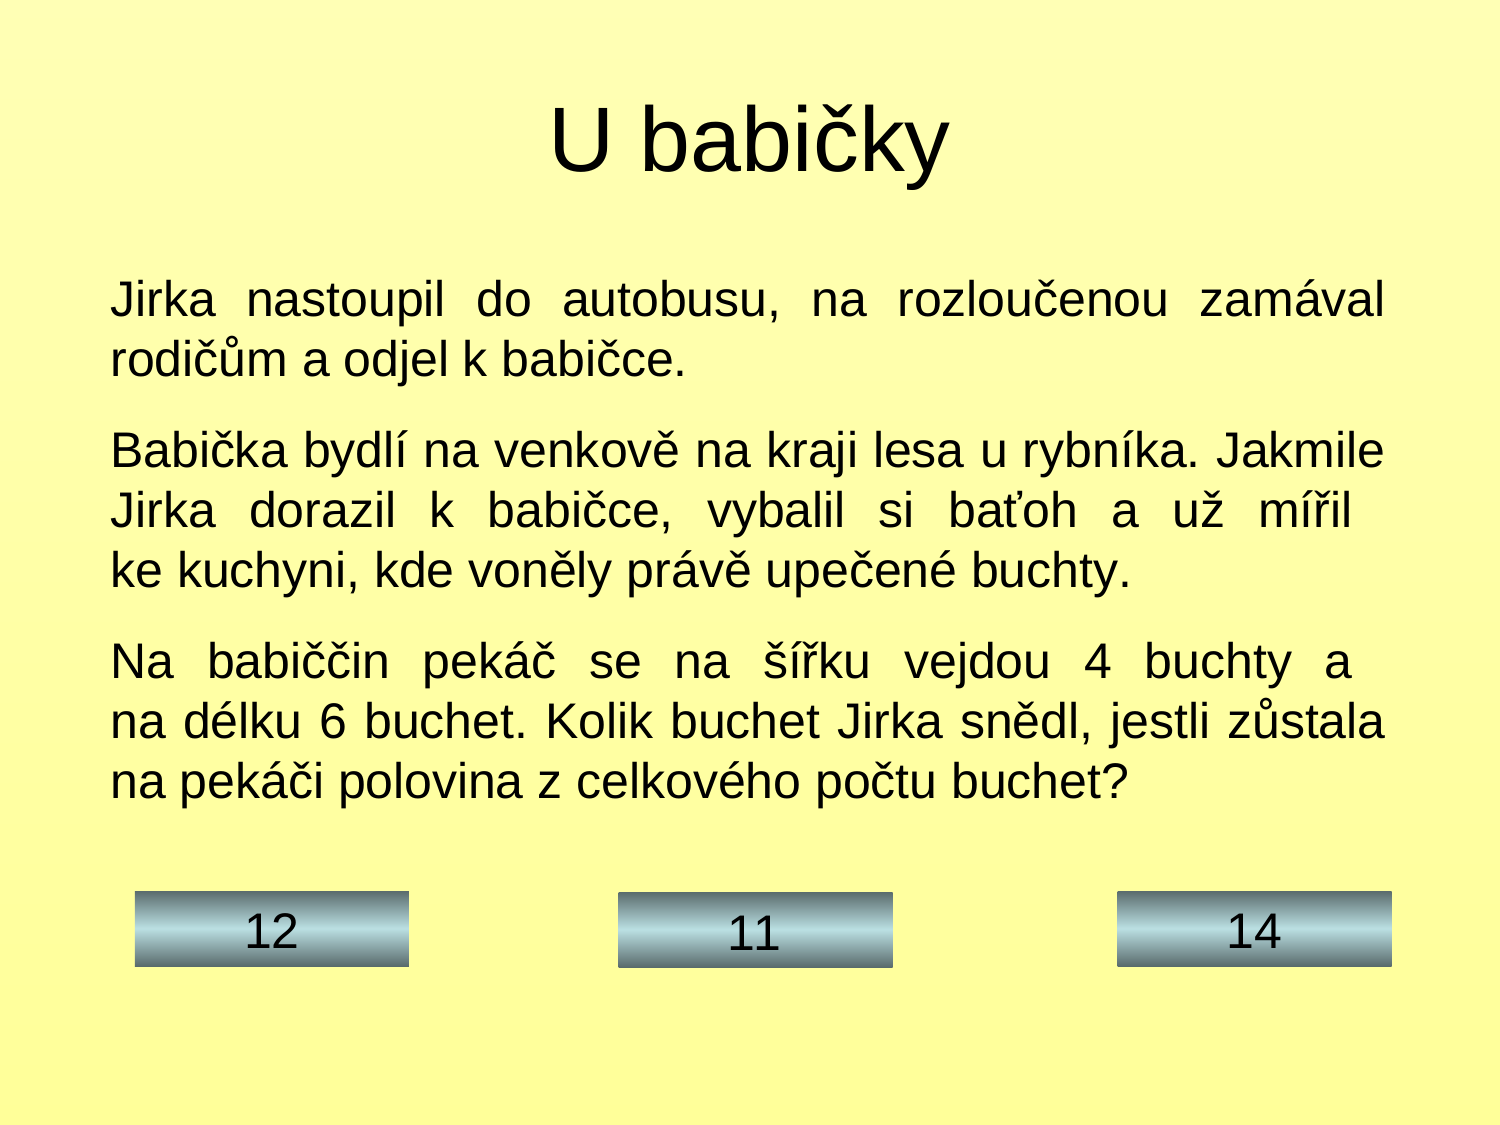

# U babičky
Jirka nastoupil do autobusu, na rozloučenou zamával rodičům a odjel k babičce.
Babička bydlí na venkově na kraji lesa u rybníka. Jakmile Jirka dorazil k babičce, vybalil si baťoh a už mířil
ke kuchyni, kde voněly právě upečené buchty.
Na babiččin pekáč se na šířku vejdou 4 buchty a
na délku 6 buchet. Kolik buchet Jirka snědl, jestli zůstala na pekáči polovina z celkového počtu buchet?
12
14
11